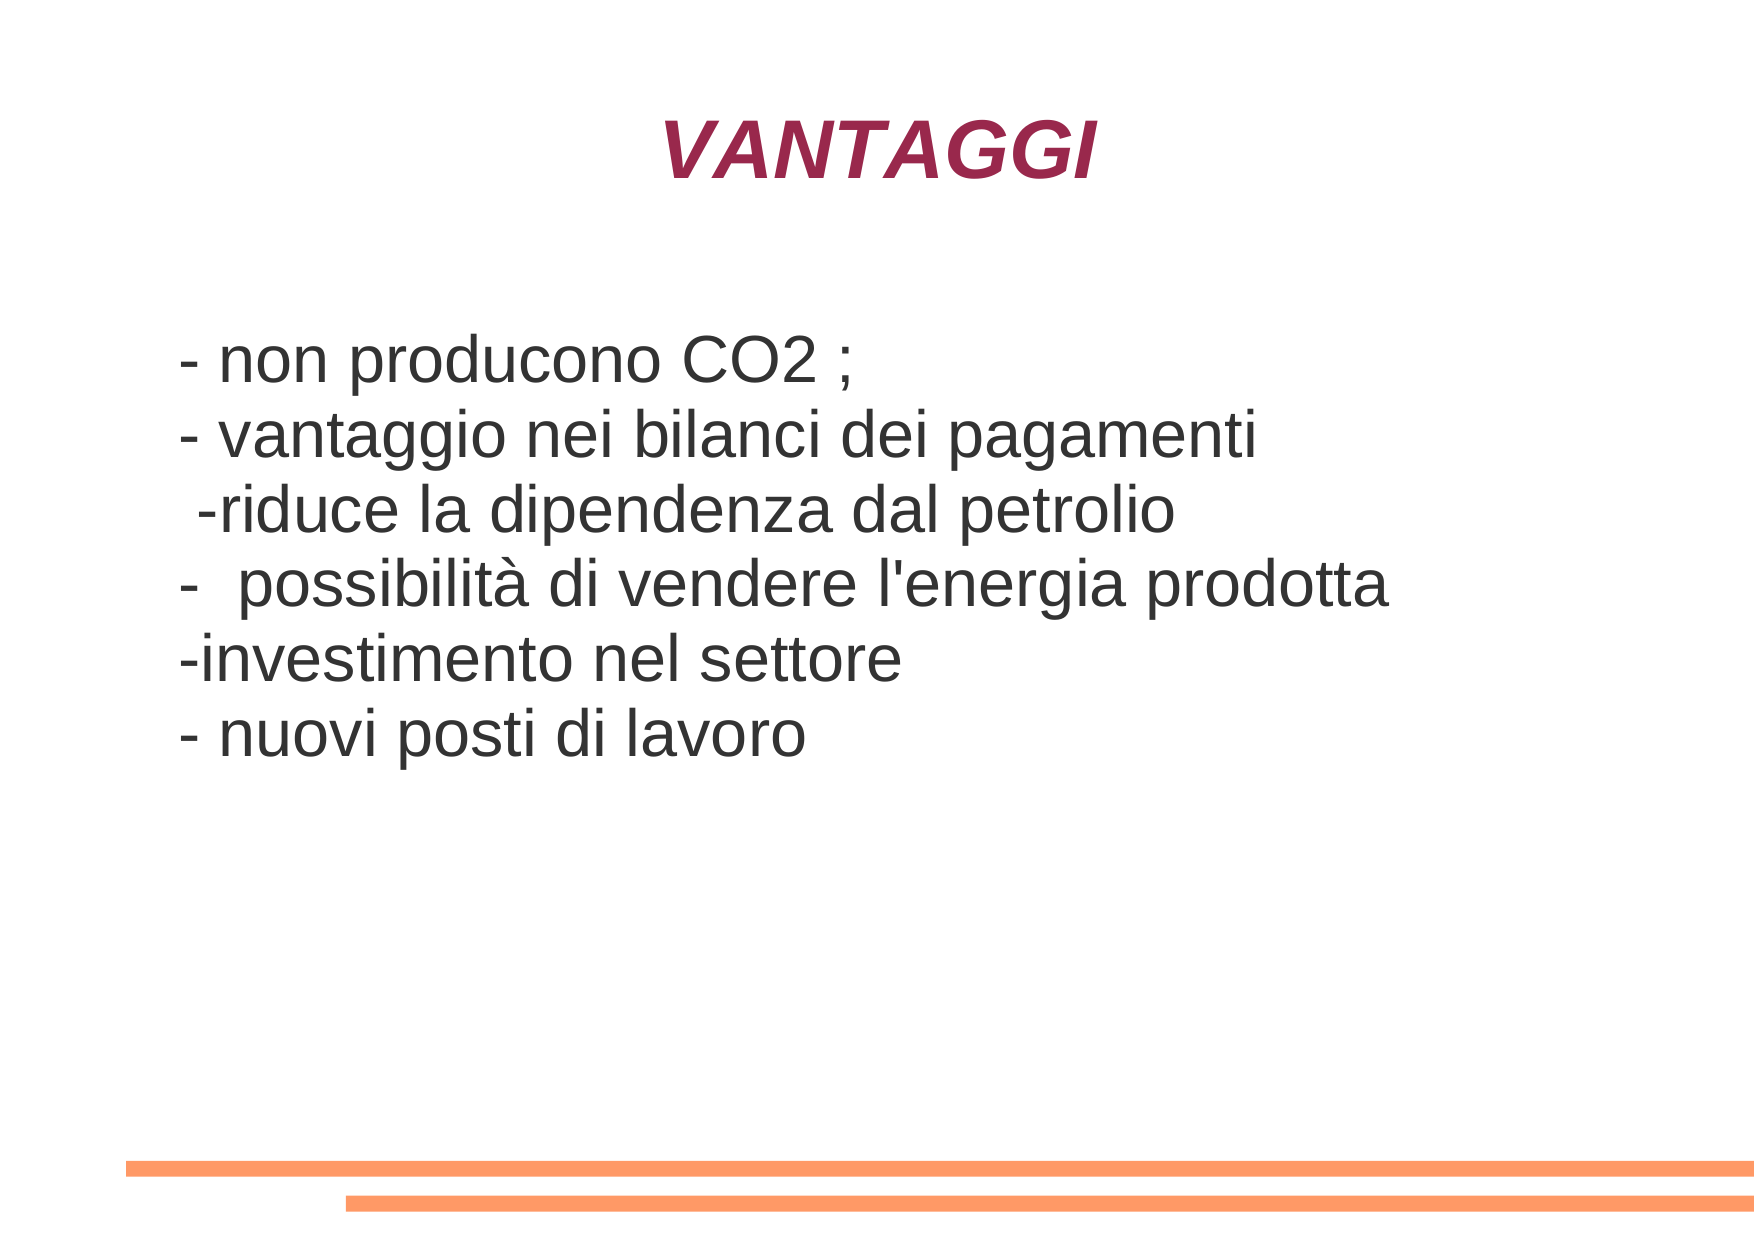

# VANTAGGI
- non producono CO2 ;
- vantaggio nei bilanci dei pagamenti
 -riduce la dipendenza dal petrolio
- possibilità di vendere l'energia prodotta
-investimento nel settore
- nuovi posti di lavoro